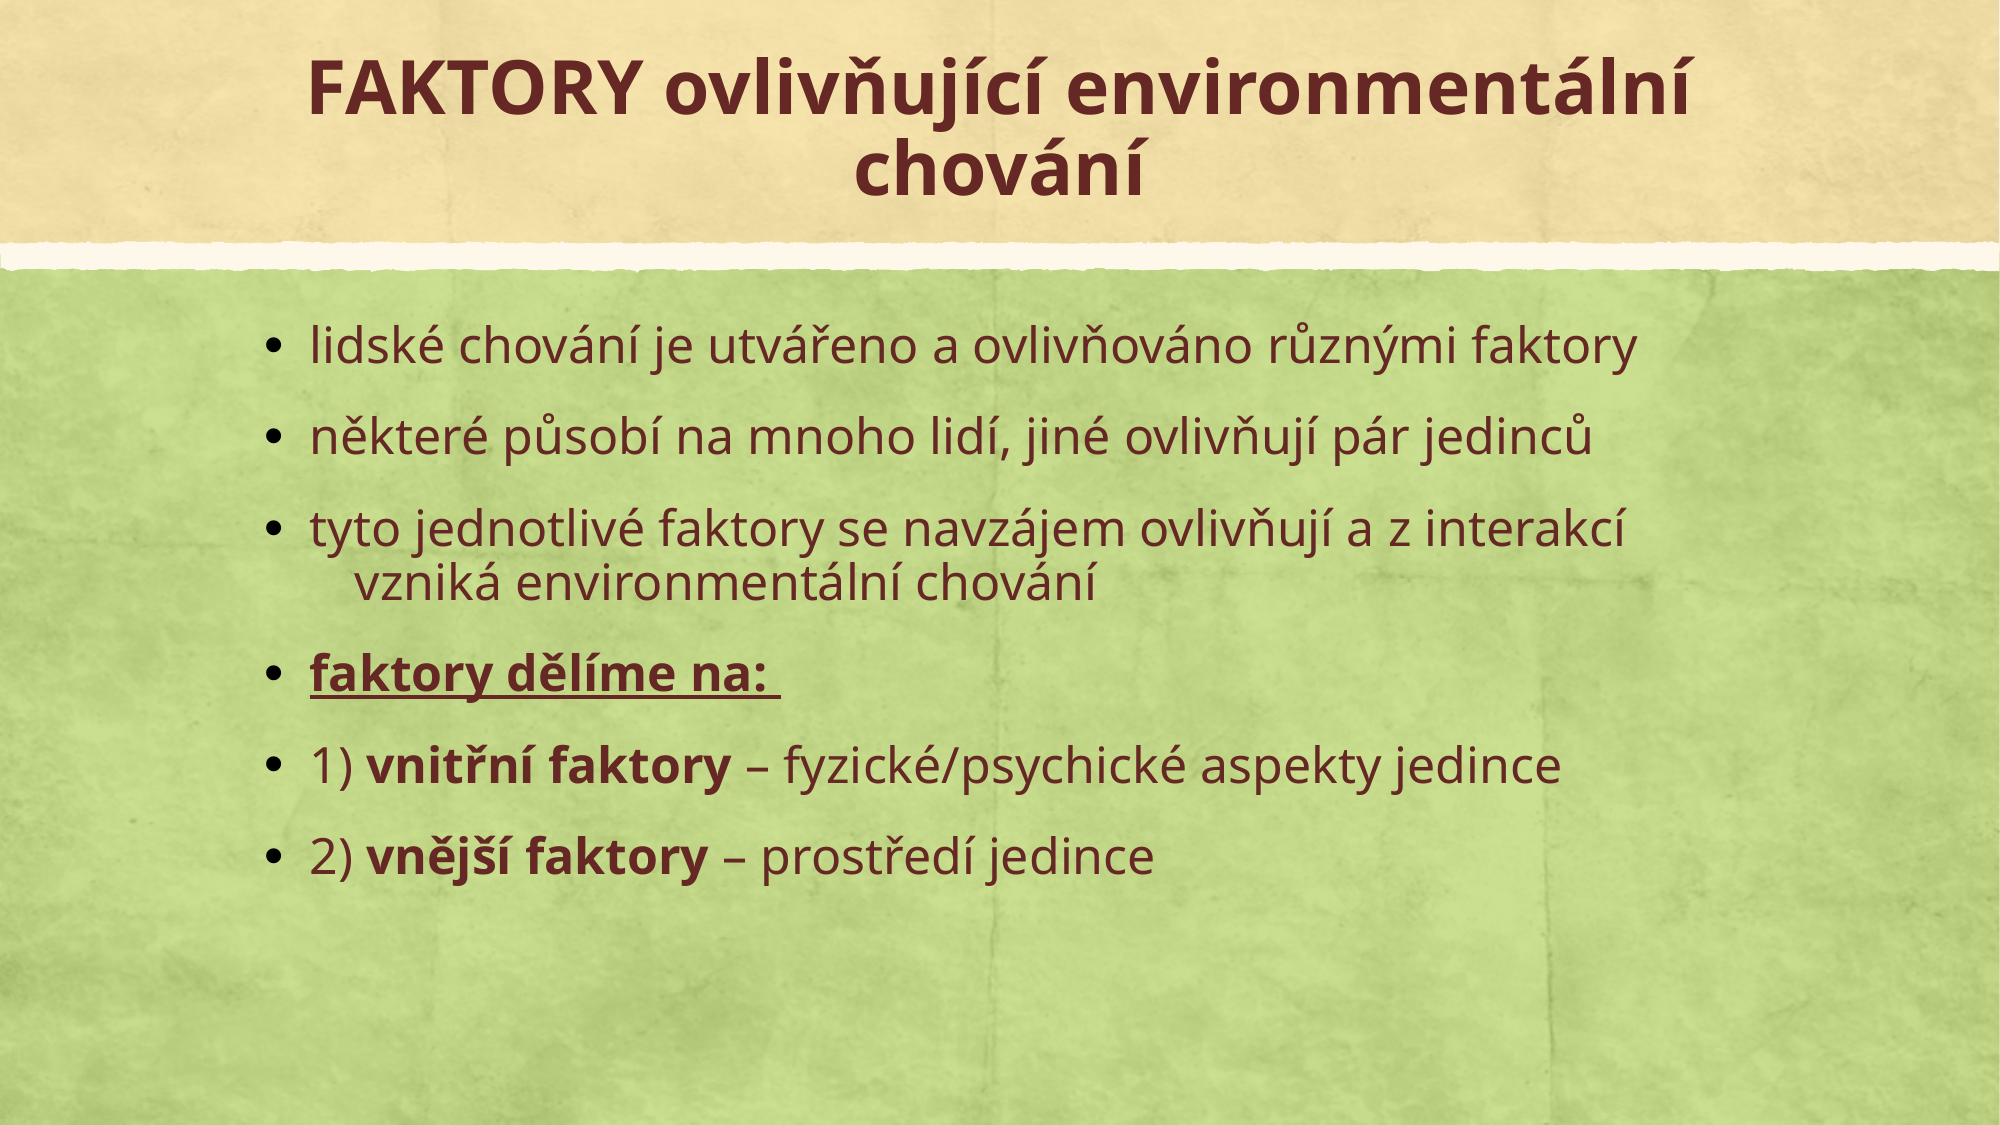

# FAKTORY ovlivňující environmentální chování
lidské chování je utvářeno a ovlivňováno různými faktory
některé působí na mnoho lidí, jiné ovlivňují pár jedinců
tyto jednotlivé faktory se navzájem ovlivňují a z interakcí vzniká environmentální chování
faktory dělíme na:
1) vnitřní faktory – fyzické/psychické aspekty jedince
2) vnější faktory – prostředí jedince